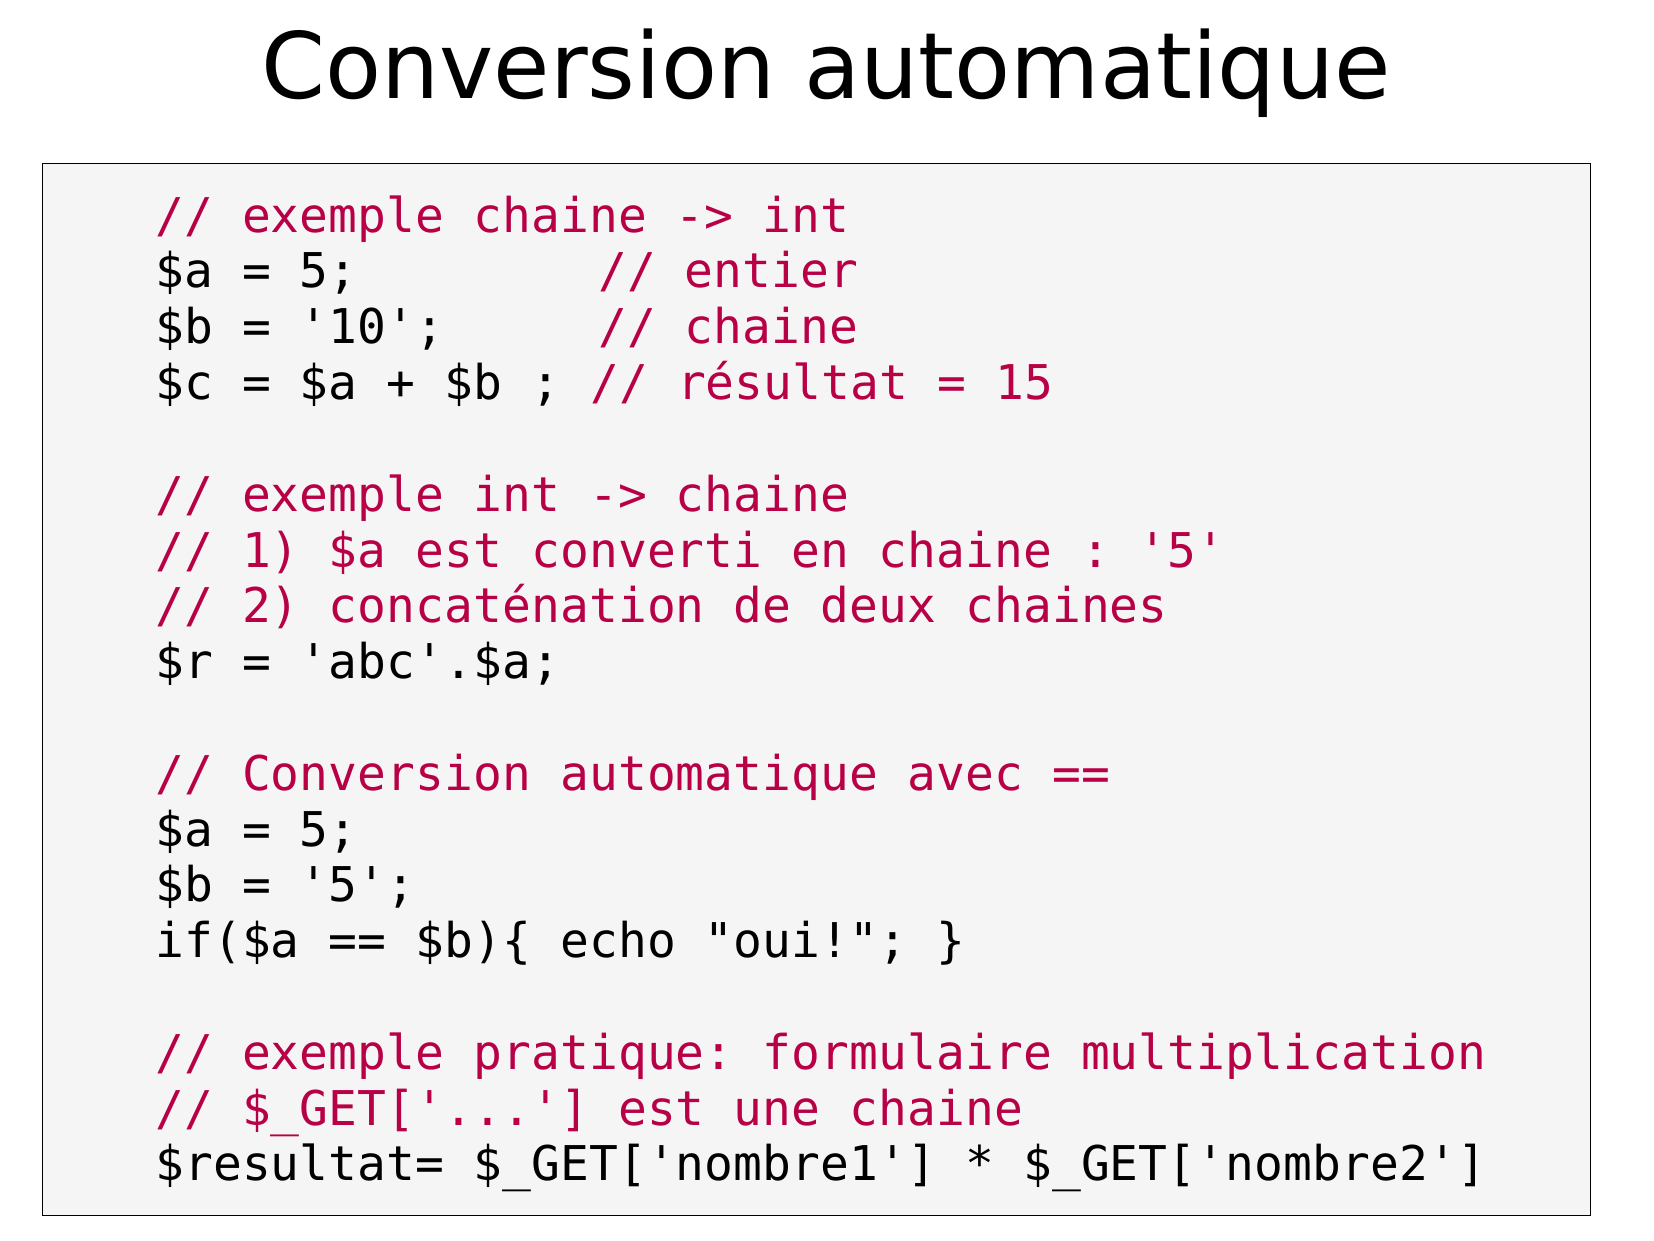

# Conversion automatique
// exemple chaine -> int
$a = 5; 			// entier
$b = '10';			// chaine
$c = $a + $b ; // résultat = 15
// exemple int -> chaine
// 1) $a est converti en chaine : '5'
// 2) concaténation de deux chaines
$r = 'abc'.$a;
// Conversion automatique avec ==
$a = 5;
$b = '5';
if($a == $b){ echo "oui!"; }
// exemple pratique: formulaire multiplication
// $_GET['...'] est une chaine
$resultat= $_GET['nombre1'] * $_GET['nombre2']